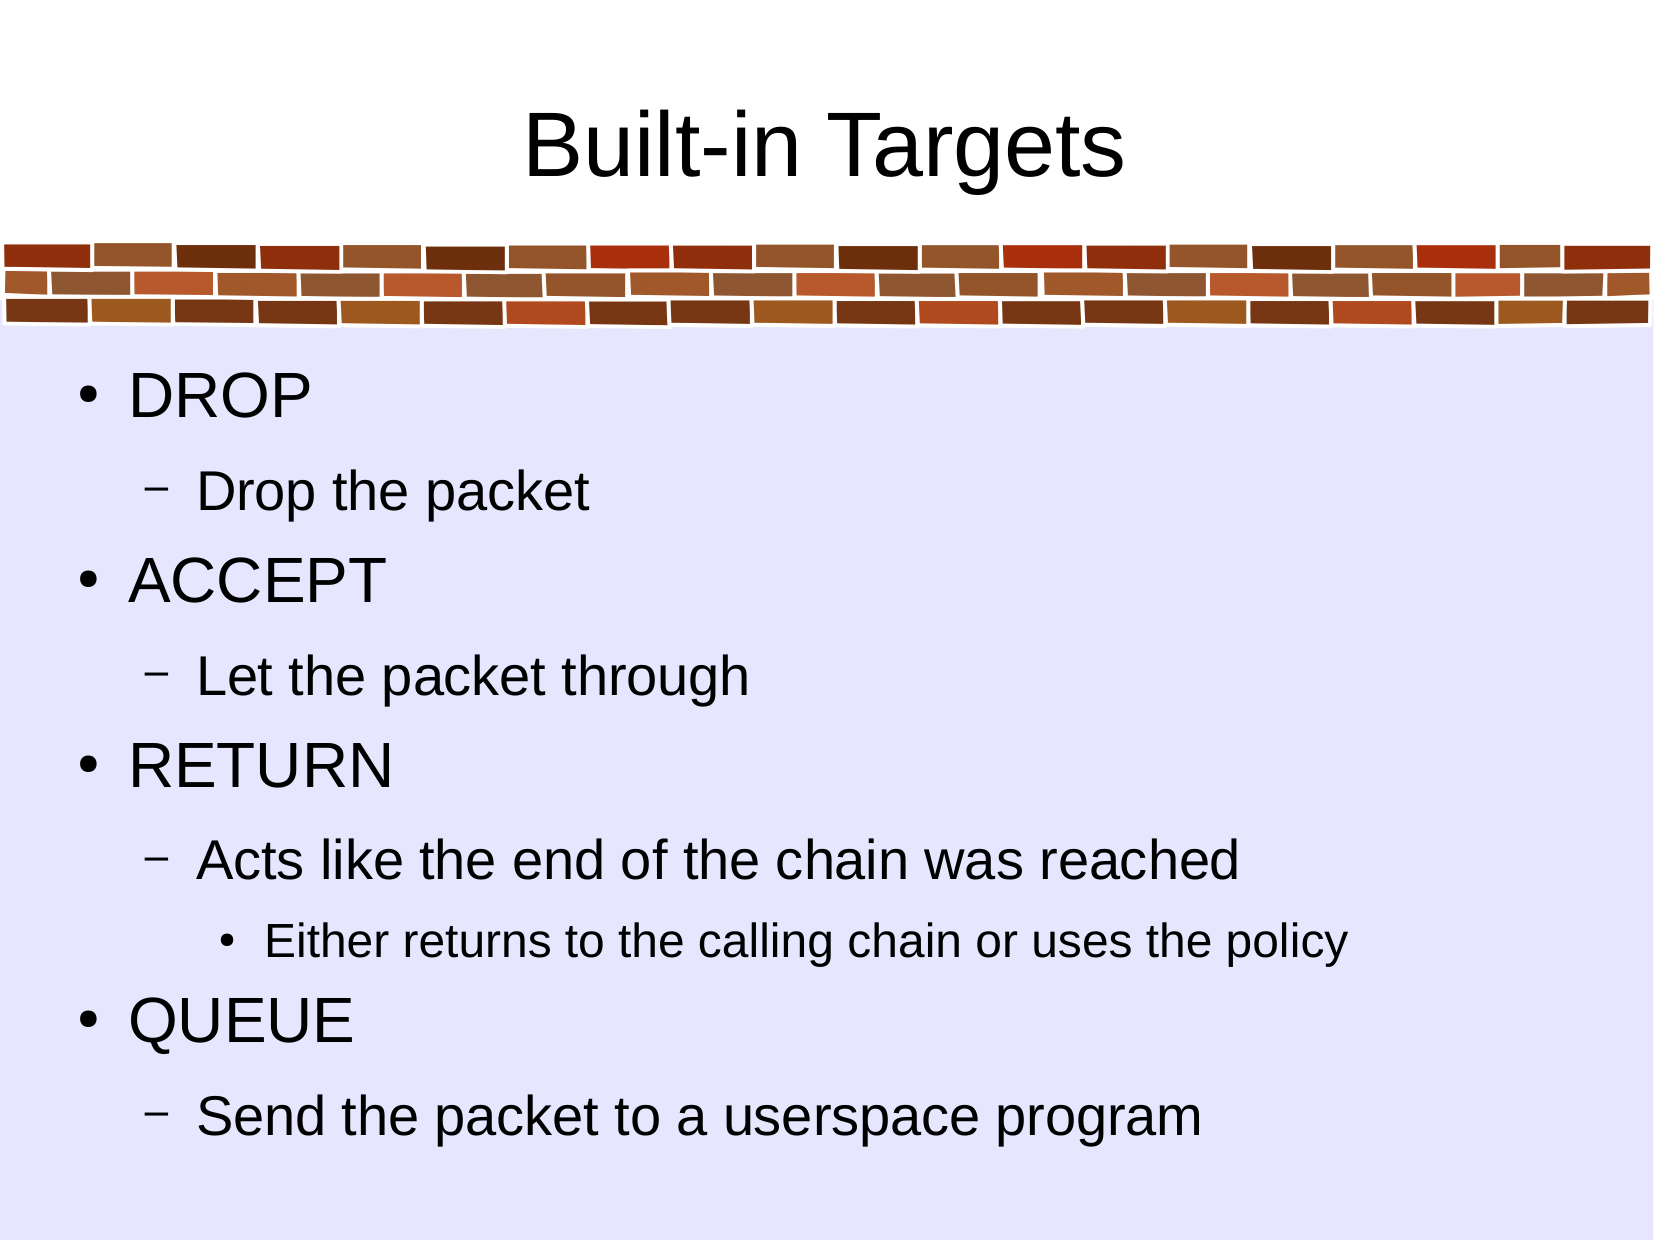

# Built-in Targets
DROP
Drop the packet
ACCEPT
Let the packet through
RETURN
Acts like the end of the chain was reached
Either returns to the calling chain or uses the policy
QUEUE
Send the packet to a userspace program